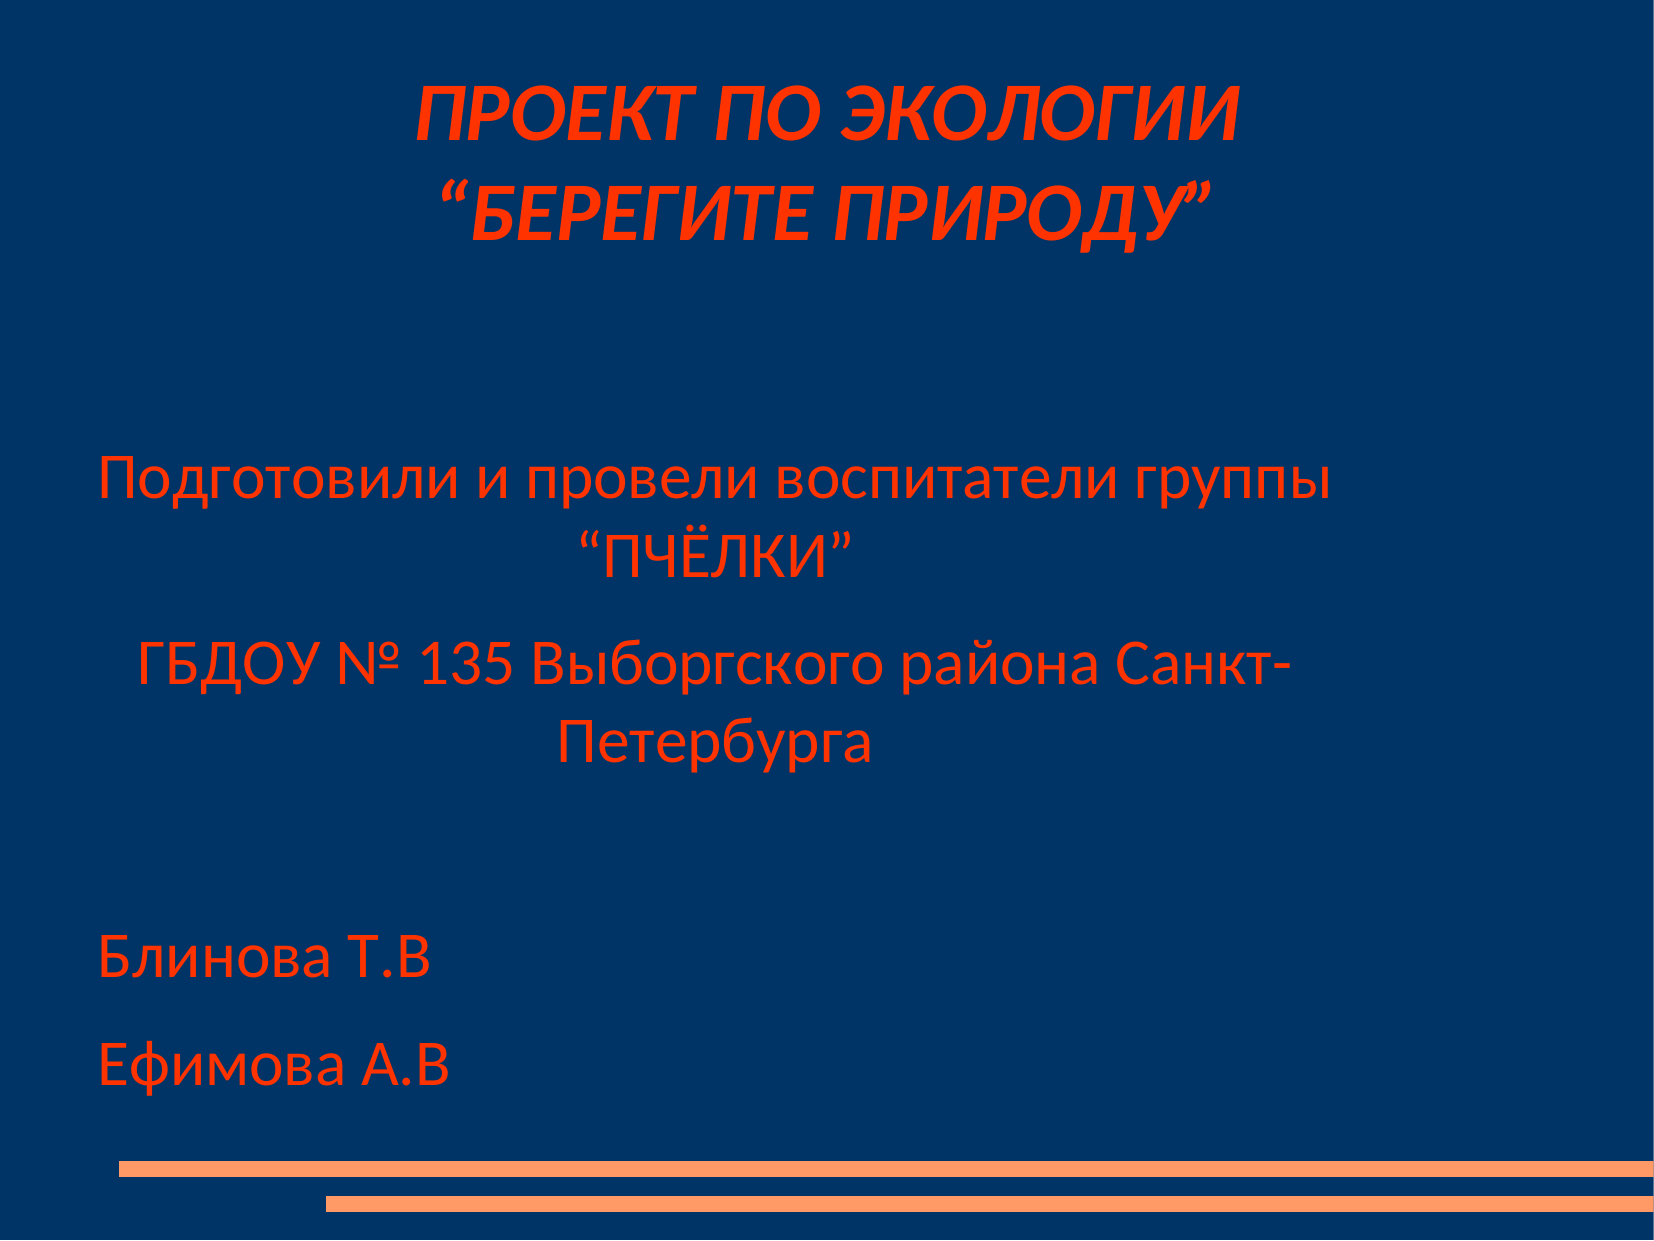

# ПРОЕКТ ПО ЭКОЛОГИИ “БЕРЕГИТЕ ПРИРОДУ”
Подготовили и провели воспитатели группы “ПЧЁЛКИ”
ГБДОУ № 135 Выборгского района Санкт-Петербурга
Блинова Т.В
Ефимова А.В